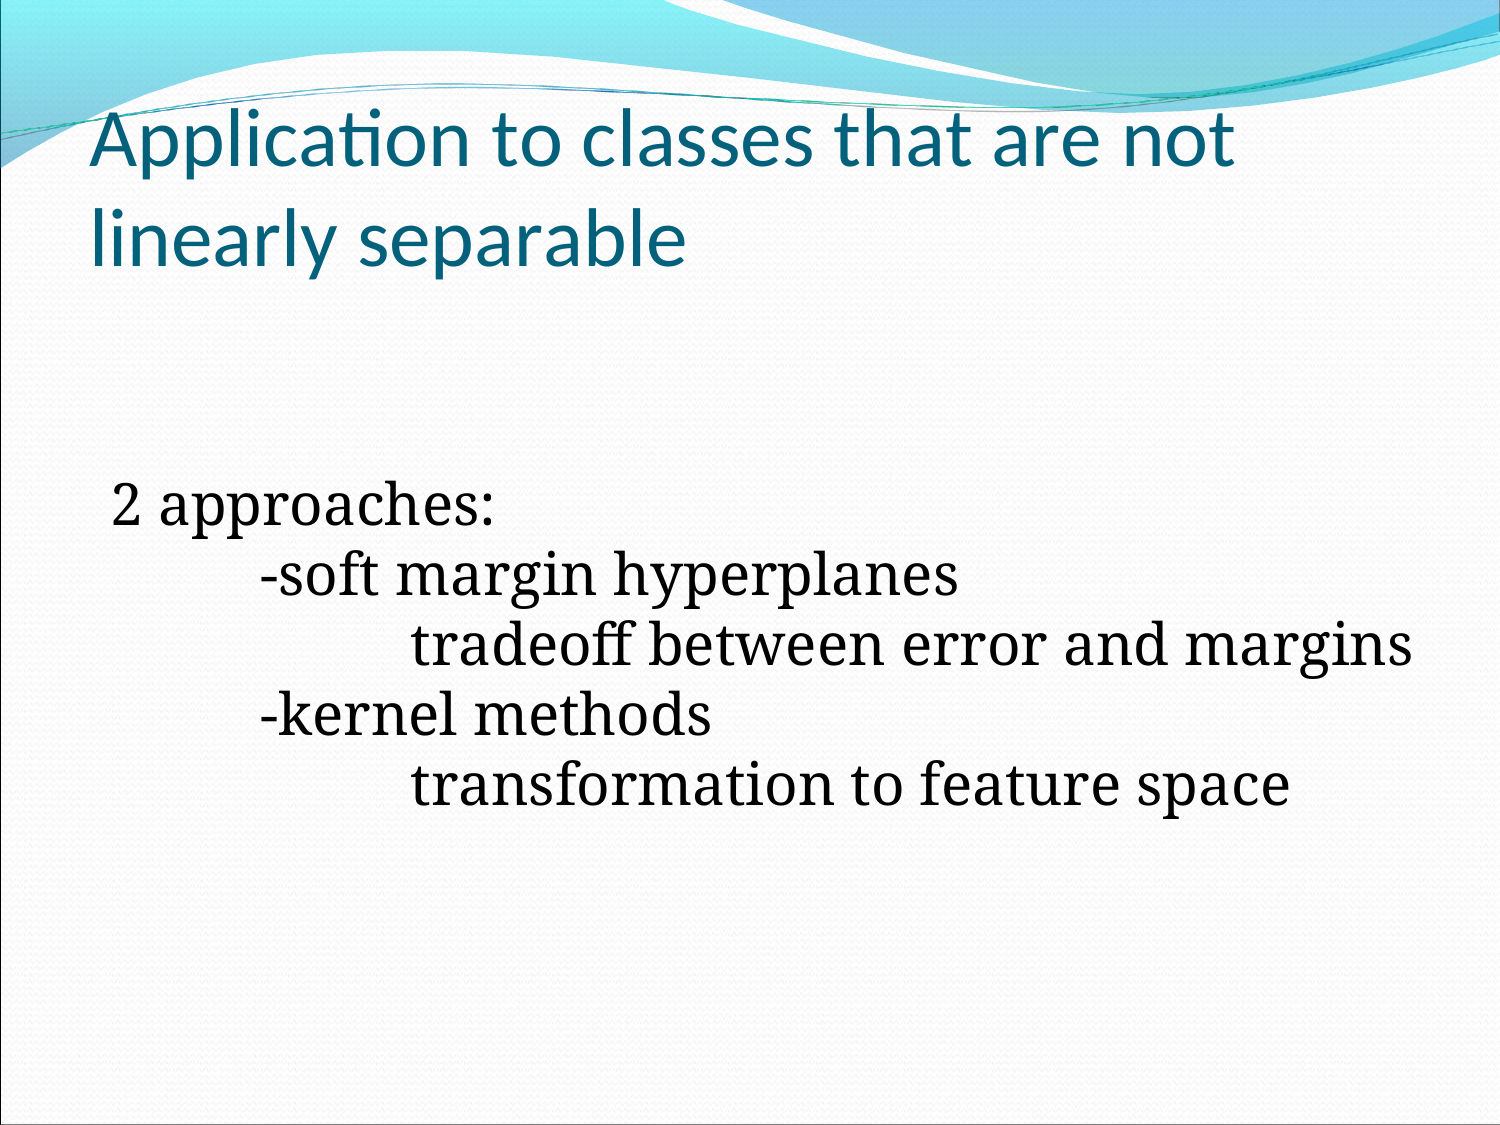

Application to classes that are not linearly separable
2 approaches:
	-soft margin hyperplanes
		tradeoff between error and margins
	-kernel methods
		transformation to feature space